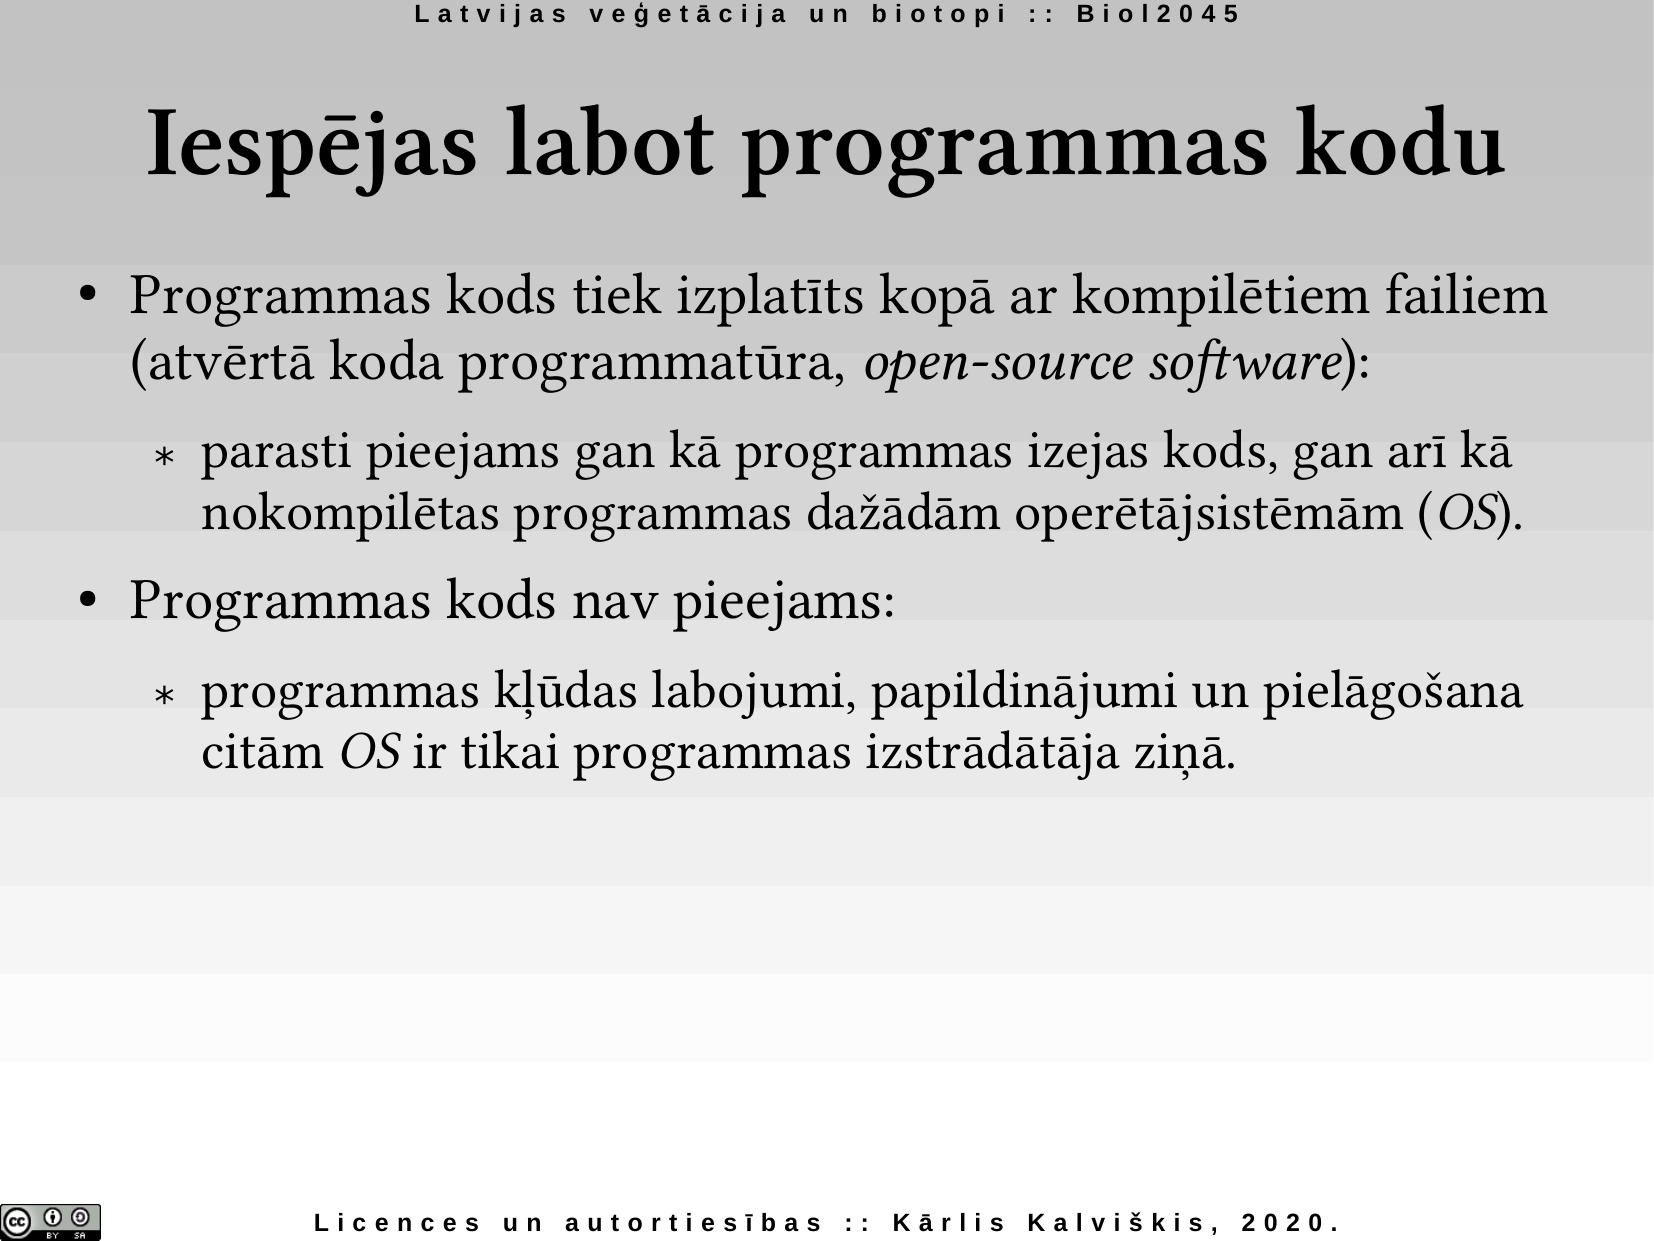

# Iespējas labot programmas kodu
Programmas kods tiek izplatīts kopā ar kompilētiem failiem (atvērtā koda programmatūra, open-source software):
parasti pieejams gan kā programmas izejas kods, gan arī kā nokompilētas programmas dažādām operētājsistēmām (OS).
Programmas kods nav pieejams:
programmas kļūdas labojumi, papildinājumi un pielāgošana citām OS ir tikai programmas izstrādātāja ziņā.